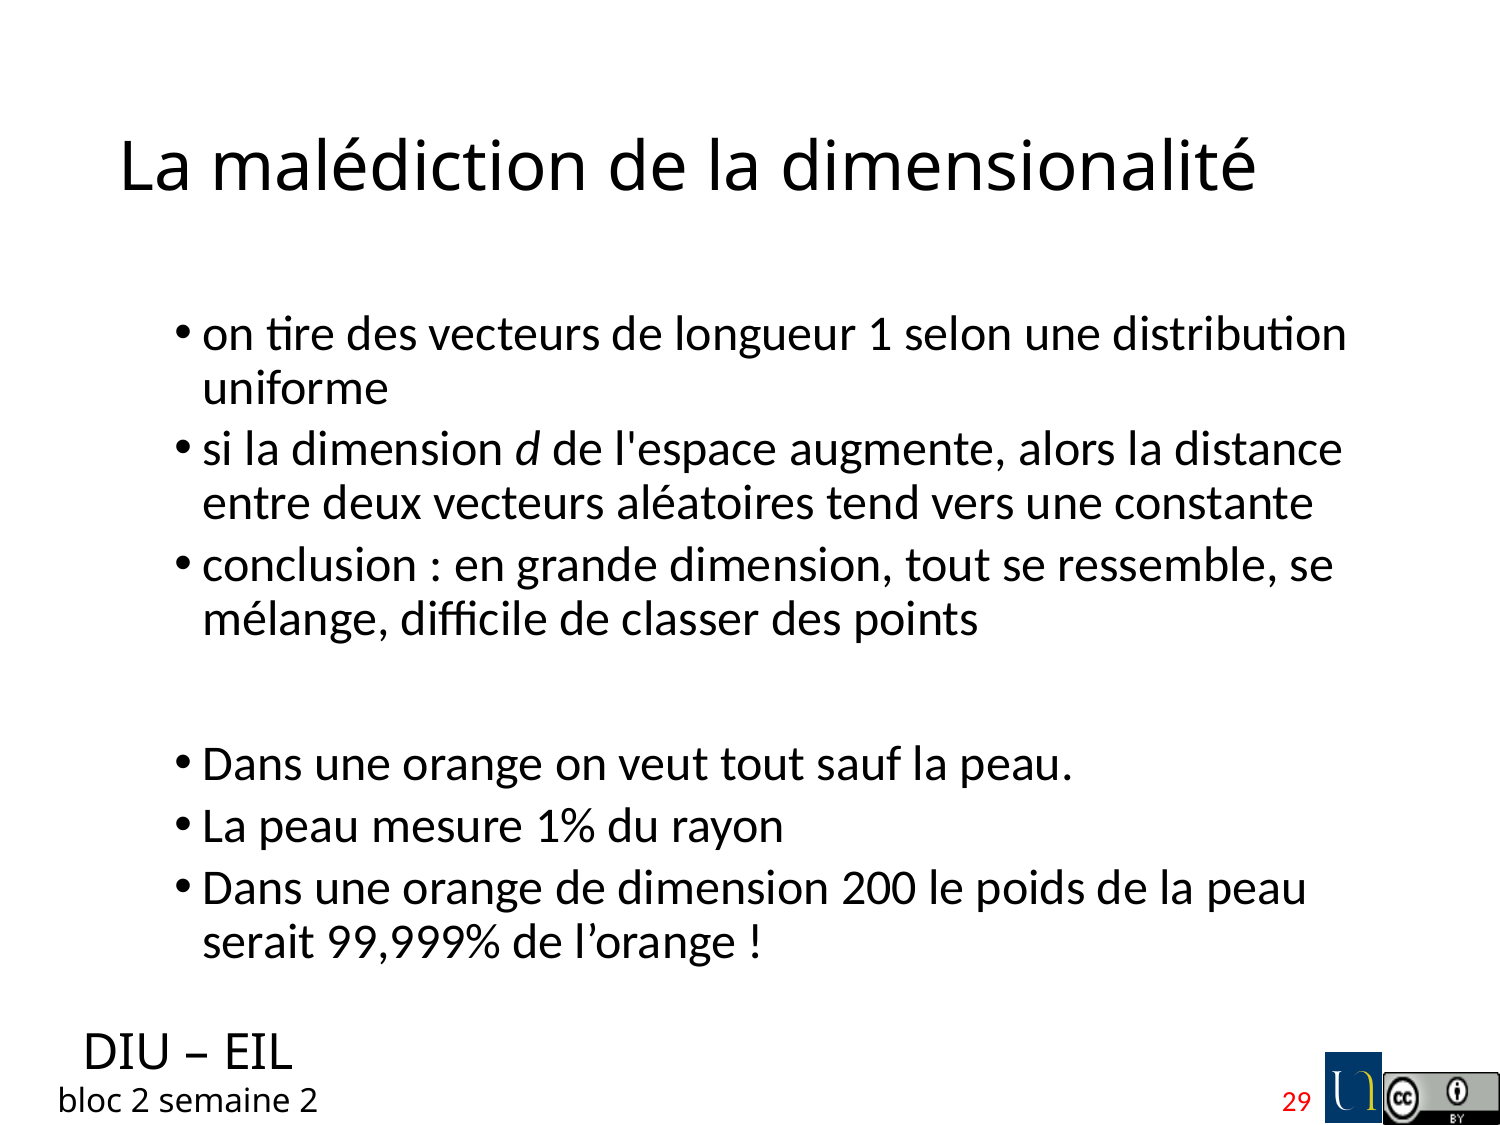

# La malédiction de la dimensionalité
on tire des vecteurs de longueur 1 selon une distribution uniforme
si la dimension d de l'espace augmente, alors la distance entre deux vecteurs aléatoires tend vers une constante
conclusion : en grande dimension, tout se ressemble, se mélange, difficile de classer des points
Dans une orange on veut tout sauf la peau.
La peau mesure 1% du rayon
Dans une orange de dimension 200 le poids de la peau serait 99,999% de l’orange !